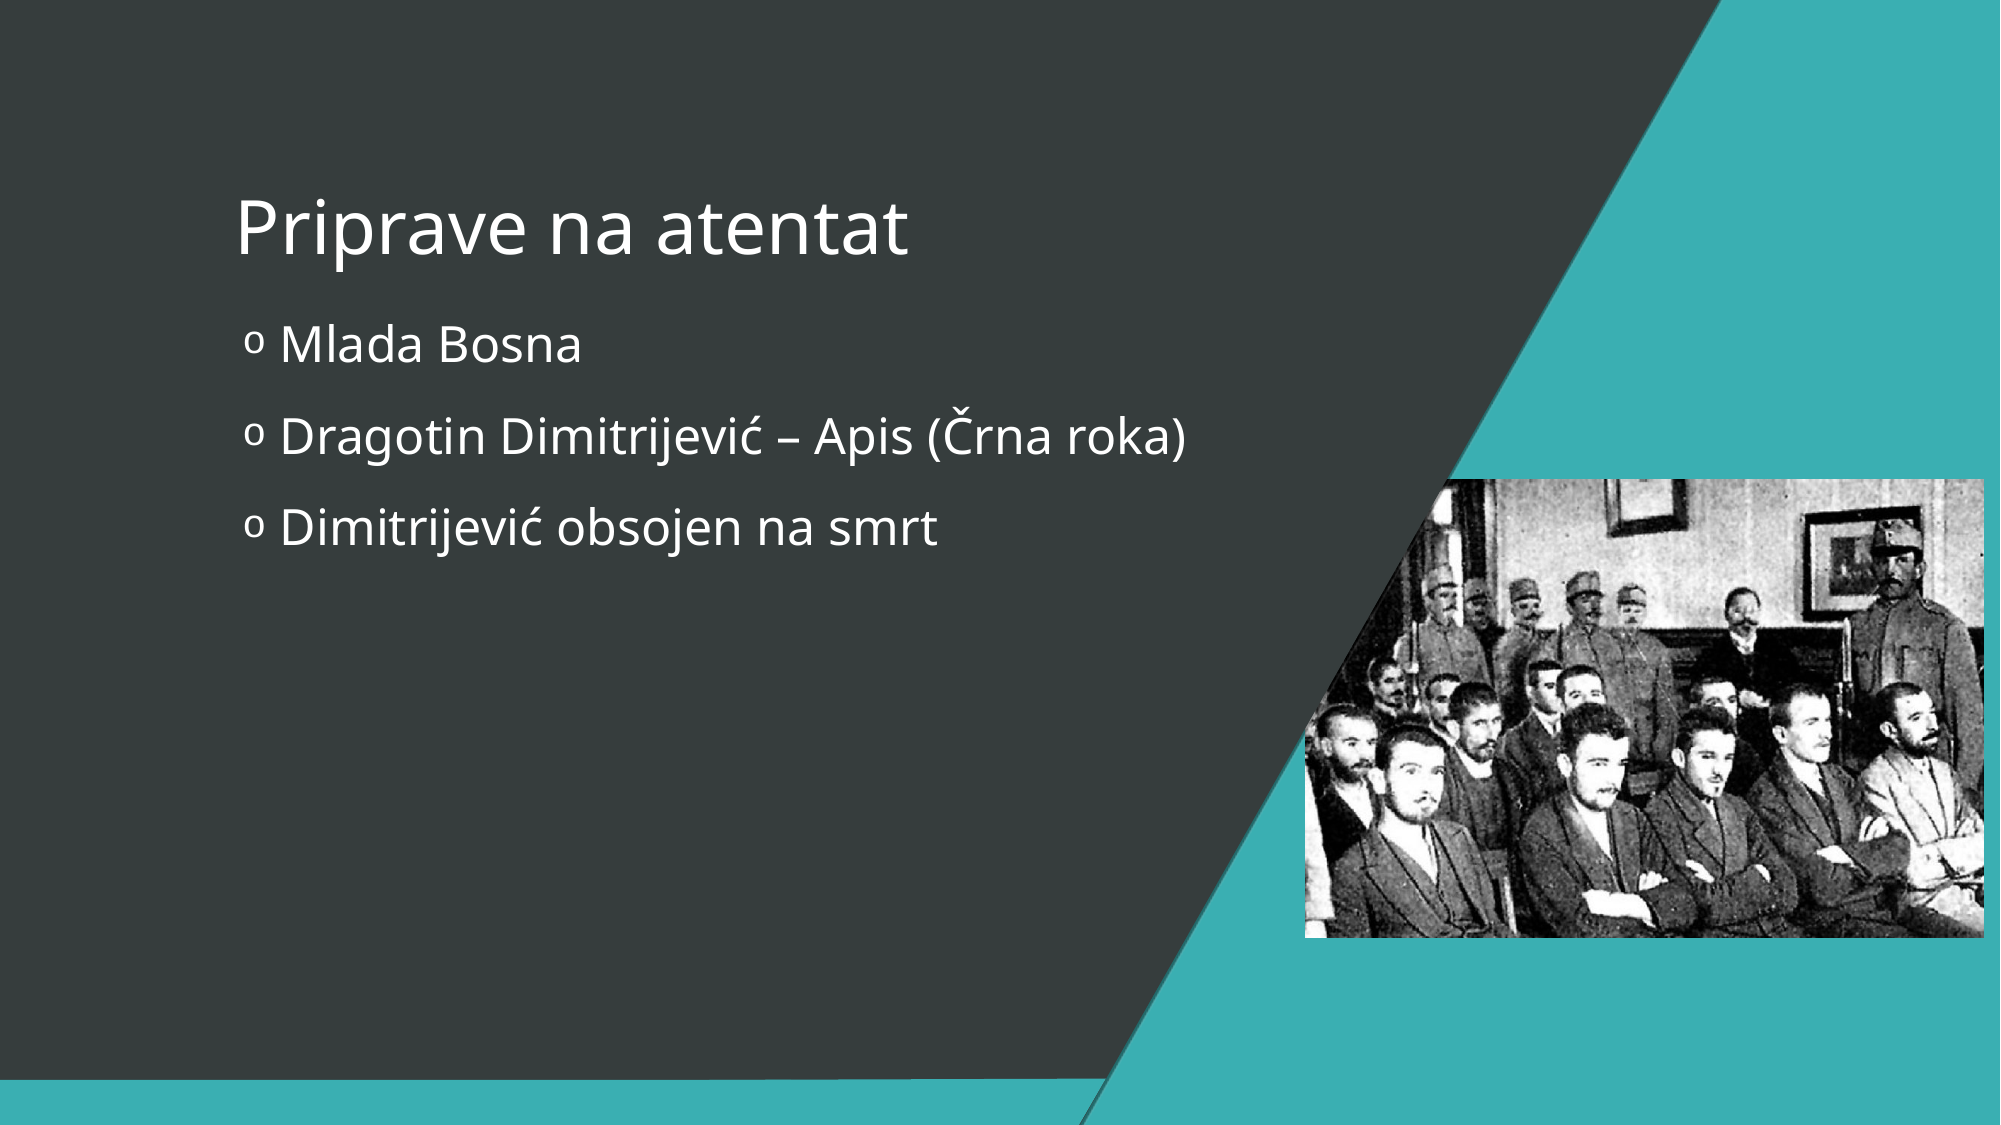

# Priprave na atentat
Mlada Bosna
Dragotin Dimitrijević – Apis (Črna roka)
Dimitrijević obsojen na smrt